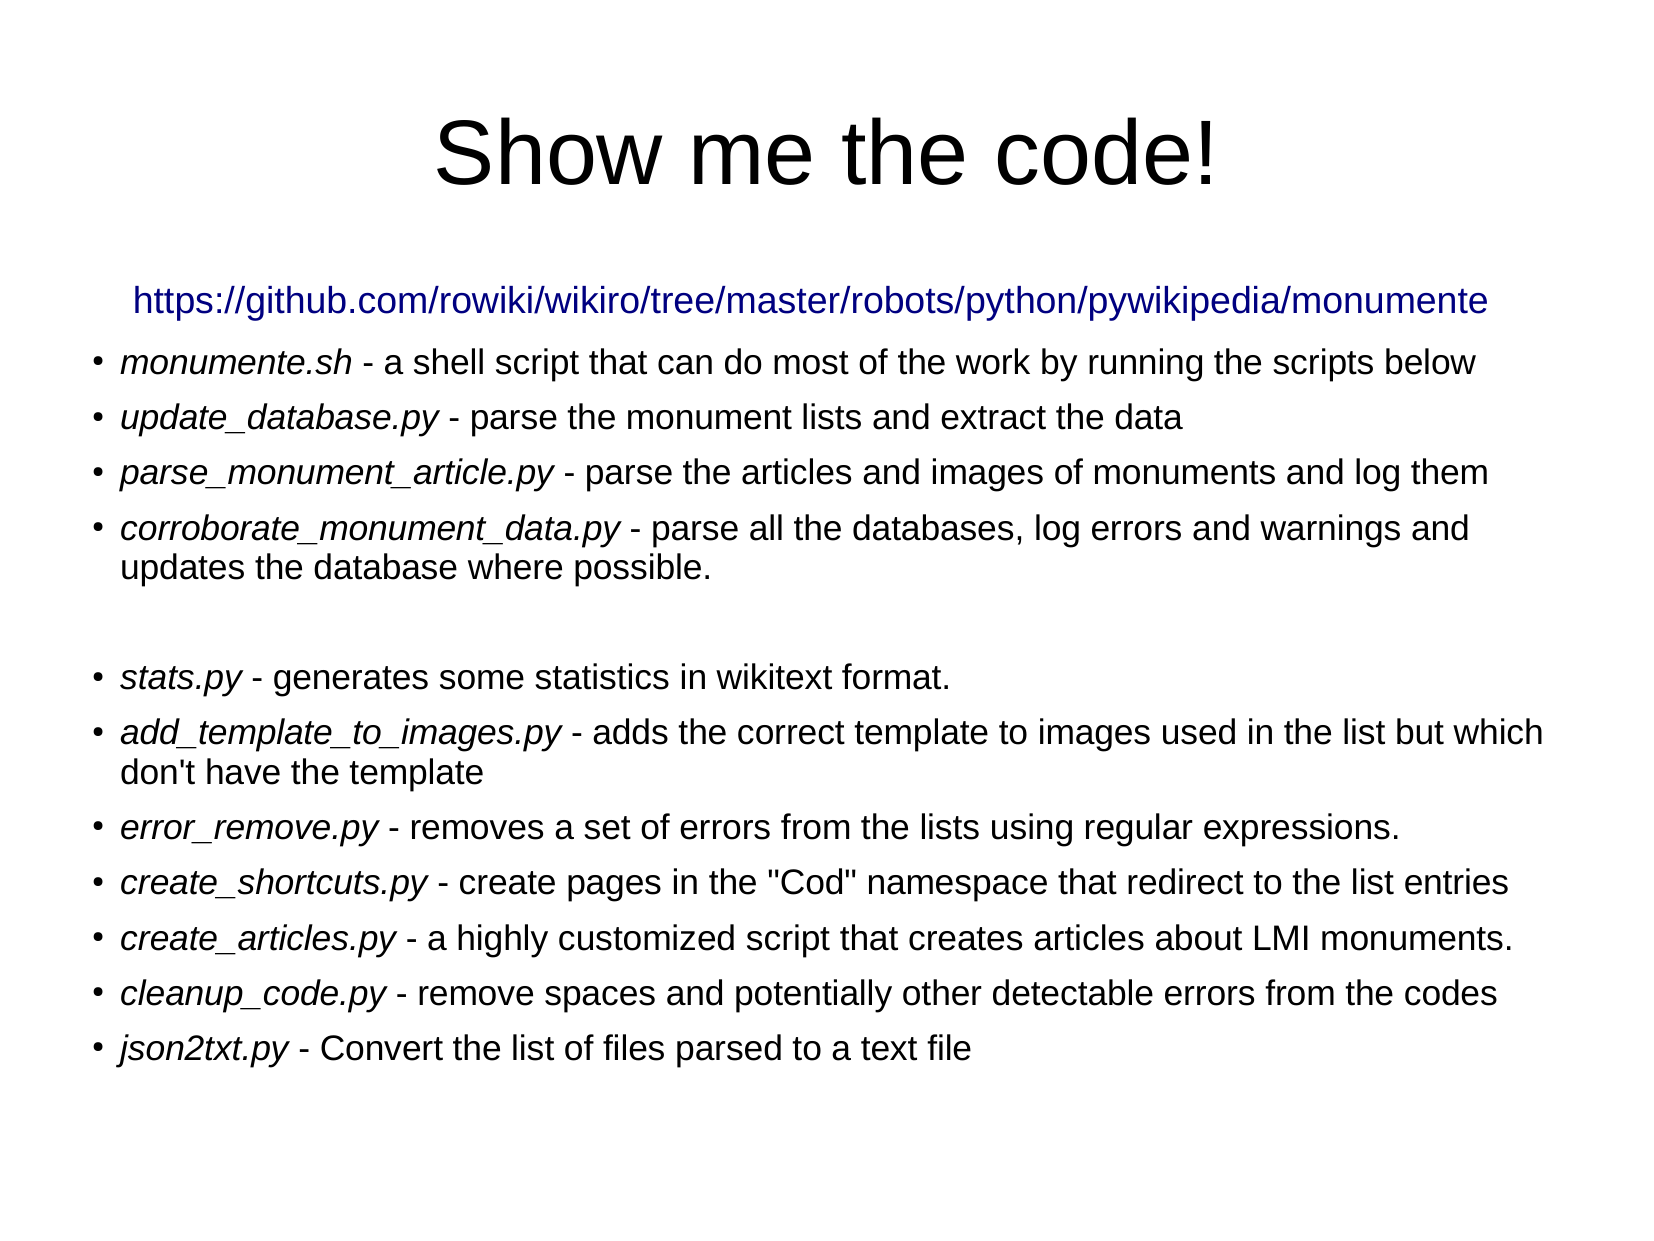

# Show me the code!
https://github.com/rowiki/wikiro/tree/master/robots/python/pywikipedia/monumente
monumente.sh - a shell script that can do most of the work by running the scripts below
update_database.py - parse the monument lists and extract the data
parse_monument_article.py - parse the articles and images of monuments and log them
corroborate_monument_data.py - parse all the databases, log errors and warnings and updates the database where possible.
stats.py - generates some statistics in wikitext format.
add_template_to_images.py - adds the correct template to images used in the list but which don't have the template
error_remove.py - removes a set of errors from the lists using regular expressions.
create_shortcuts.py - create pages in the "Cod" namespace that redirect to the list entries
create_articles.py - a highly customized script that creates articles about LMI monuments.
cleanup_code.py - remove spaces and potentially other detectable errors from the codes
json2txt.py - Convert the list of files parsed to a text file